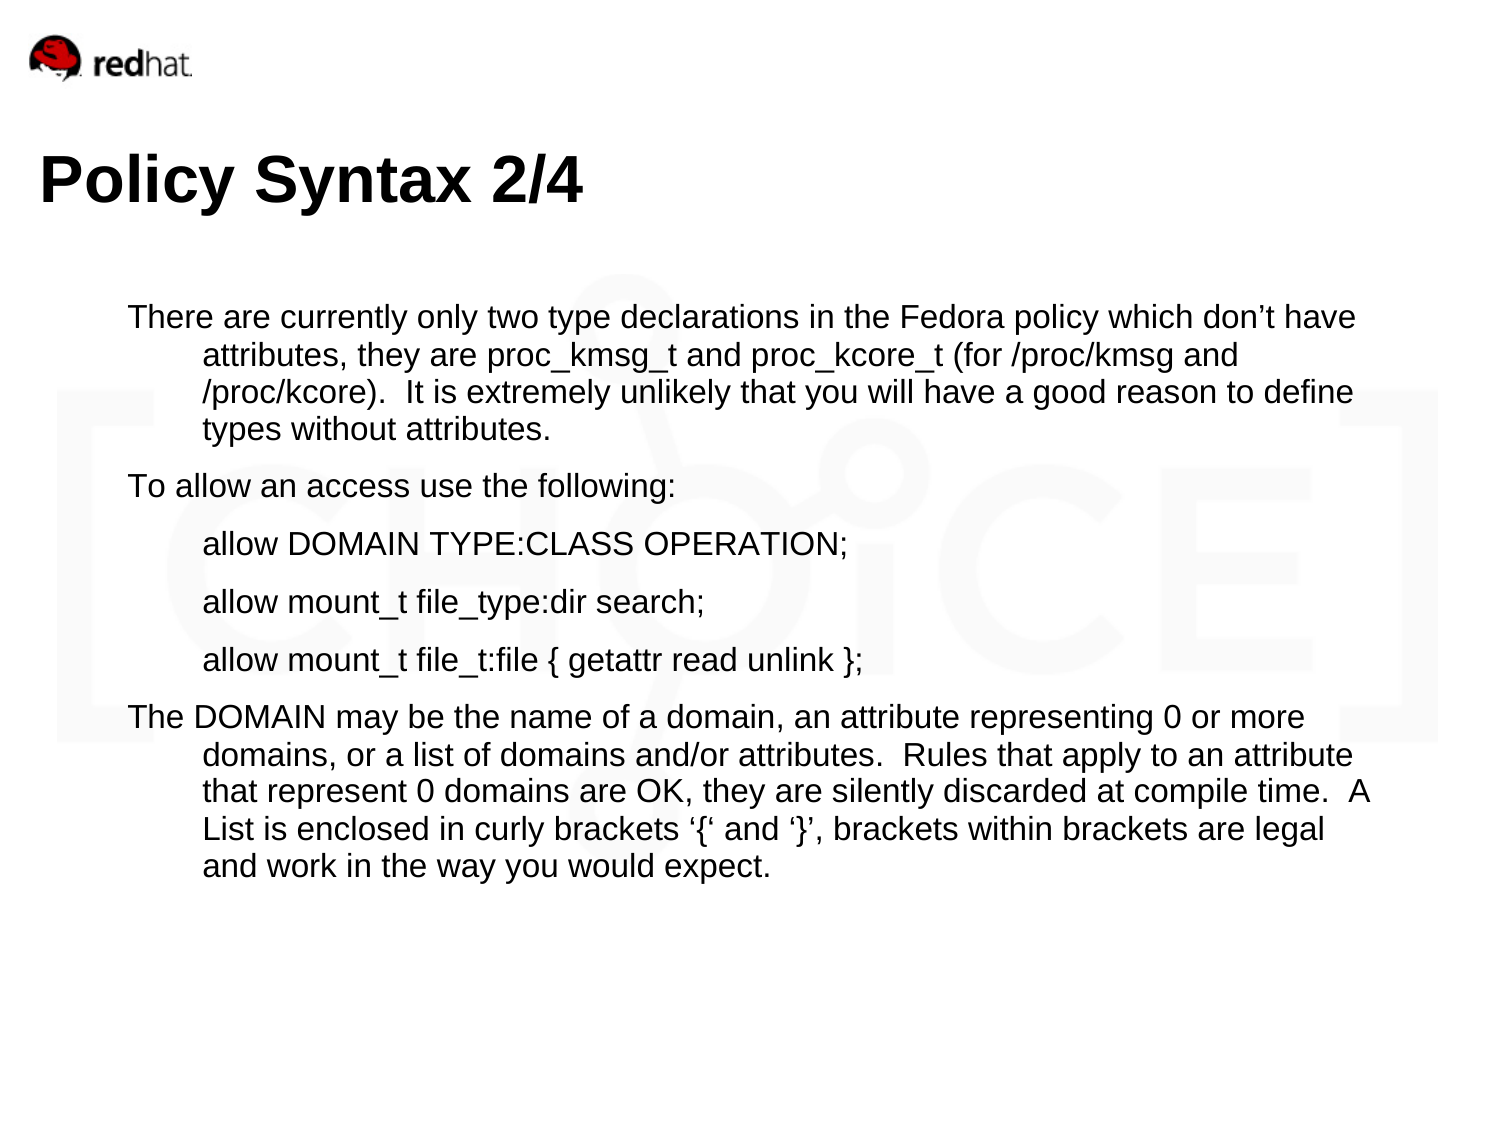

# Policy Syntax 2/4
There are currently only two type declarations in the Fedora policy which don’t have attributes, they are proc_kmsg_t and proc_kcore_t (for /proc/kmsg and /proc/kcore). It is extremely unlikely that you will have a good reason to define types without attributes.
To allow an access use the following:
	allow DOMAIN TYPE:CLASS OPERATION;
	allow mount_t file_type:dir search;
	allow mount_t file_t:file { getattr read unlink };
The DOMAIN may be the name of a domain, an attribute representing 0 or more domains, or a list of domains and/or attributes. Rules that apply to an attribute that represent 0 domains are OK, they are silently discarded at compile time. A List is enclosed in curly brackets ‘{‘ and ‘}’, brackets within brackets are legal and work in the way you would expect.